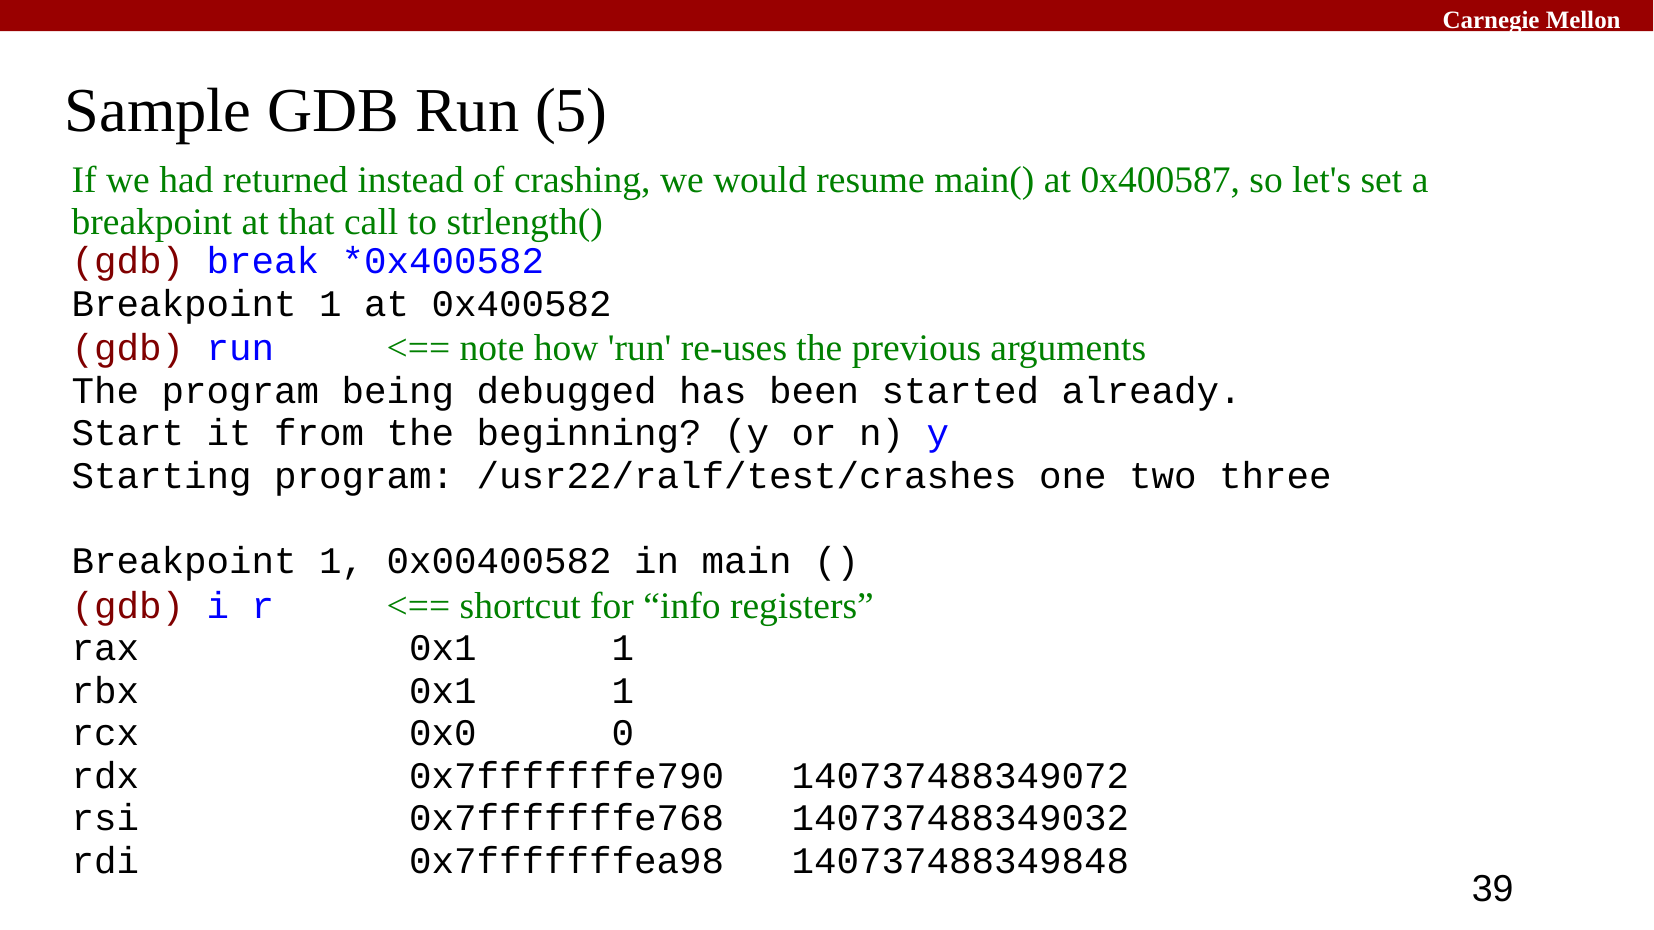

# Sample GDB Run (5)
If we had returned instead of crashing, we would resume main() at 0x400587, so let's set a breakpoint at that call to strlength()
(gdb) break *0x400582
Breakpoint 1 at 0x400582
(gdb) run <== note how 'run' re-uses the previous arguments
The program being debugged has been started already.
Start it from the beginning? (y or n) y
Starting program: /usr22/ralf/test/crashes one two three
Breakpoint 1, 0x00400582 in main ()
(gdb) i r <== shortcut for “info registers”
rax 0x1 1
rbx 0x1 1
rcx 0x0 0
rdx 0x7fffffffe790 140737488349072
rsi 0x7fffffffe768 140737488349032
rdi 0x7fffffffea98 140737488349848